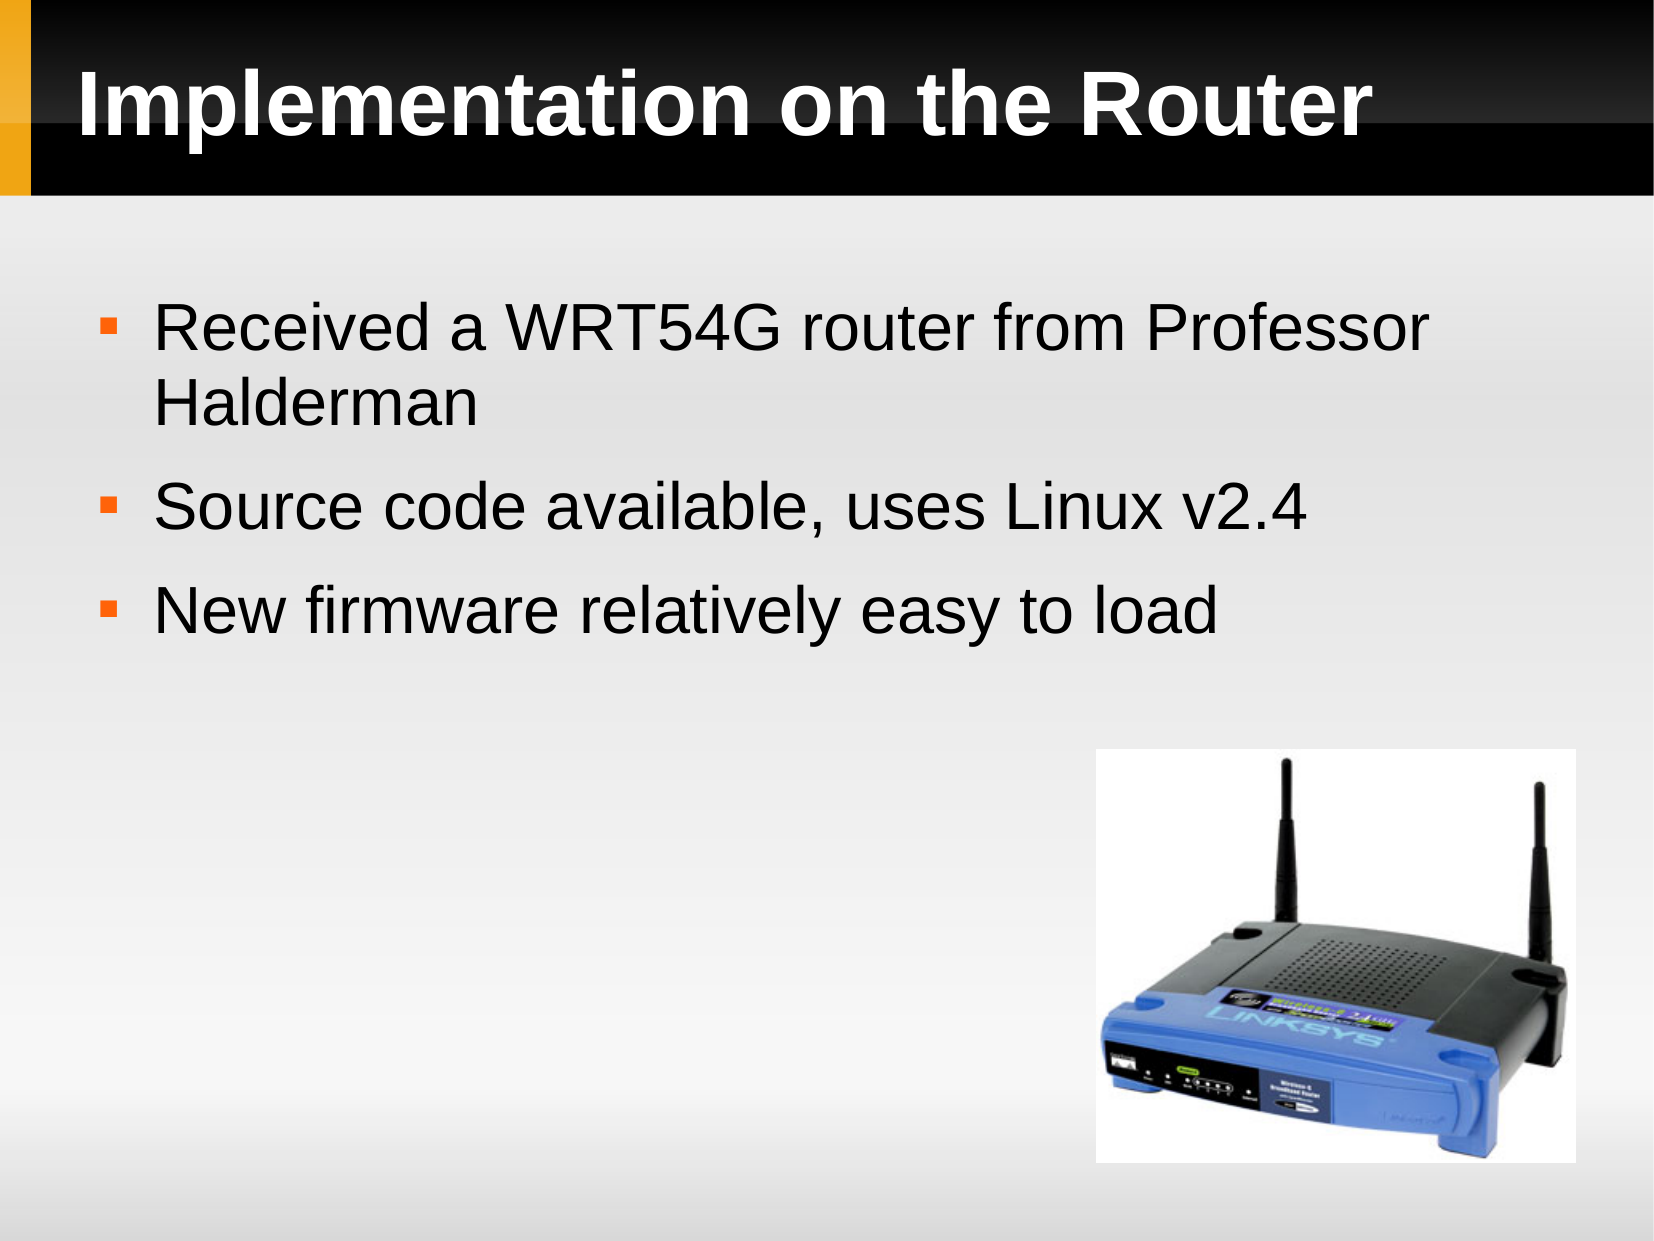

# Implementation on the Router
Received a WRT54G router from Professor Halderman
Source code available, uses Linux v2.4
New firmware relatively easy to load